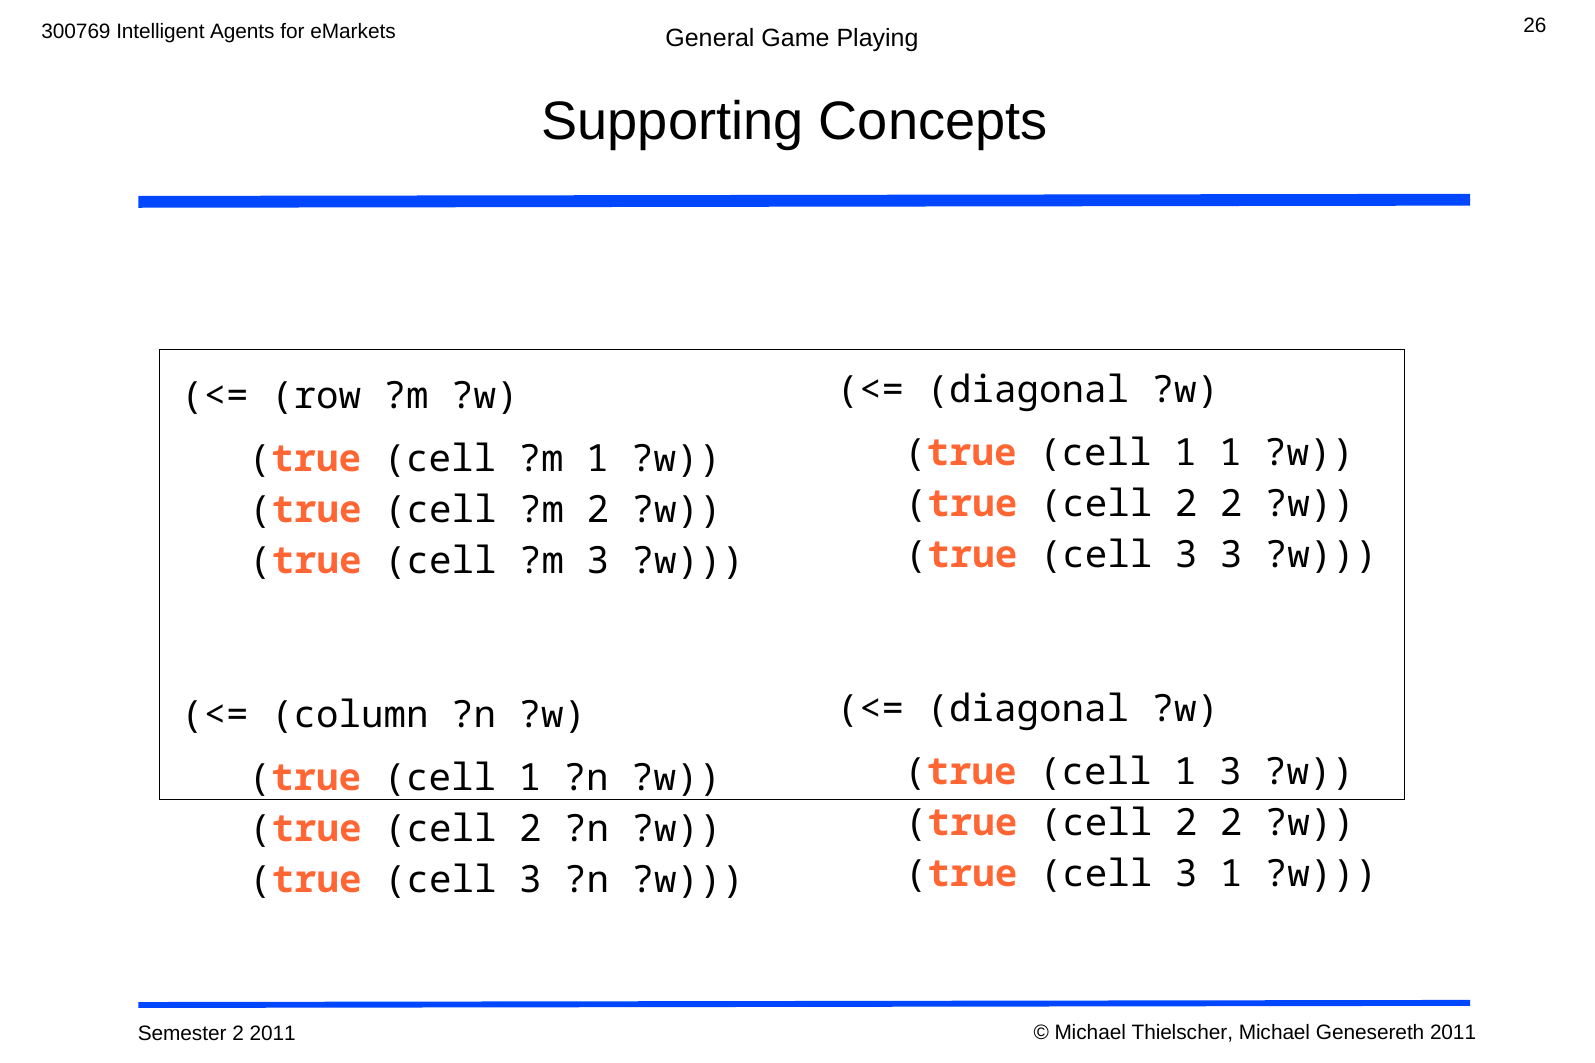

# Supporting Concepts
(<= (diagonal ?w)
 (true (cell 1 1 ?w))
 (true (cell 2 2 ?w))
 (true (cell 3 3 ?w)))
(<= (diagonal ?w)
 (true (cell 1 3 ?w))
 (true (cell 2 2 ?w))
 (true (cell 3 1 ?w)))
(<= (row ?m ?w)
 (true (cell ?m 1 ?w))
 (true (cell ?m 2 ?w))
 (true (cell ?m 3 ?w)))
(<= (column ?n ?w)
 (true (cell 1 ?n ?w))
 (true (cell 2 ?n ?w))
 (true (cell 3 ?n ?w)))